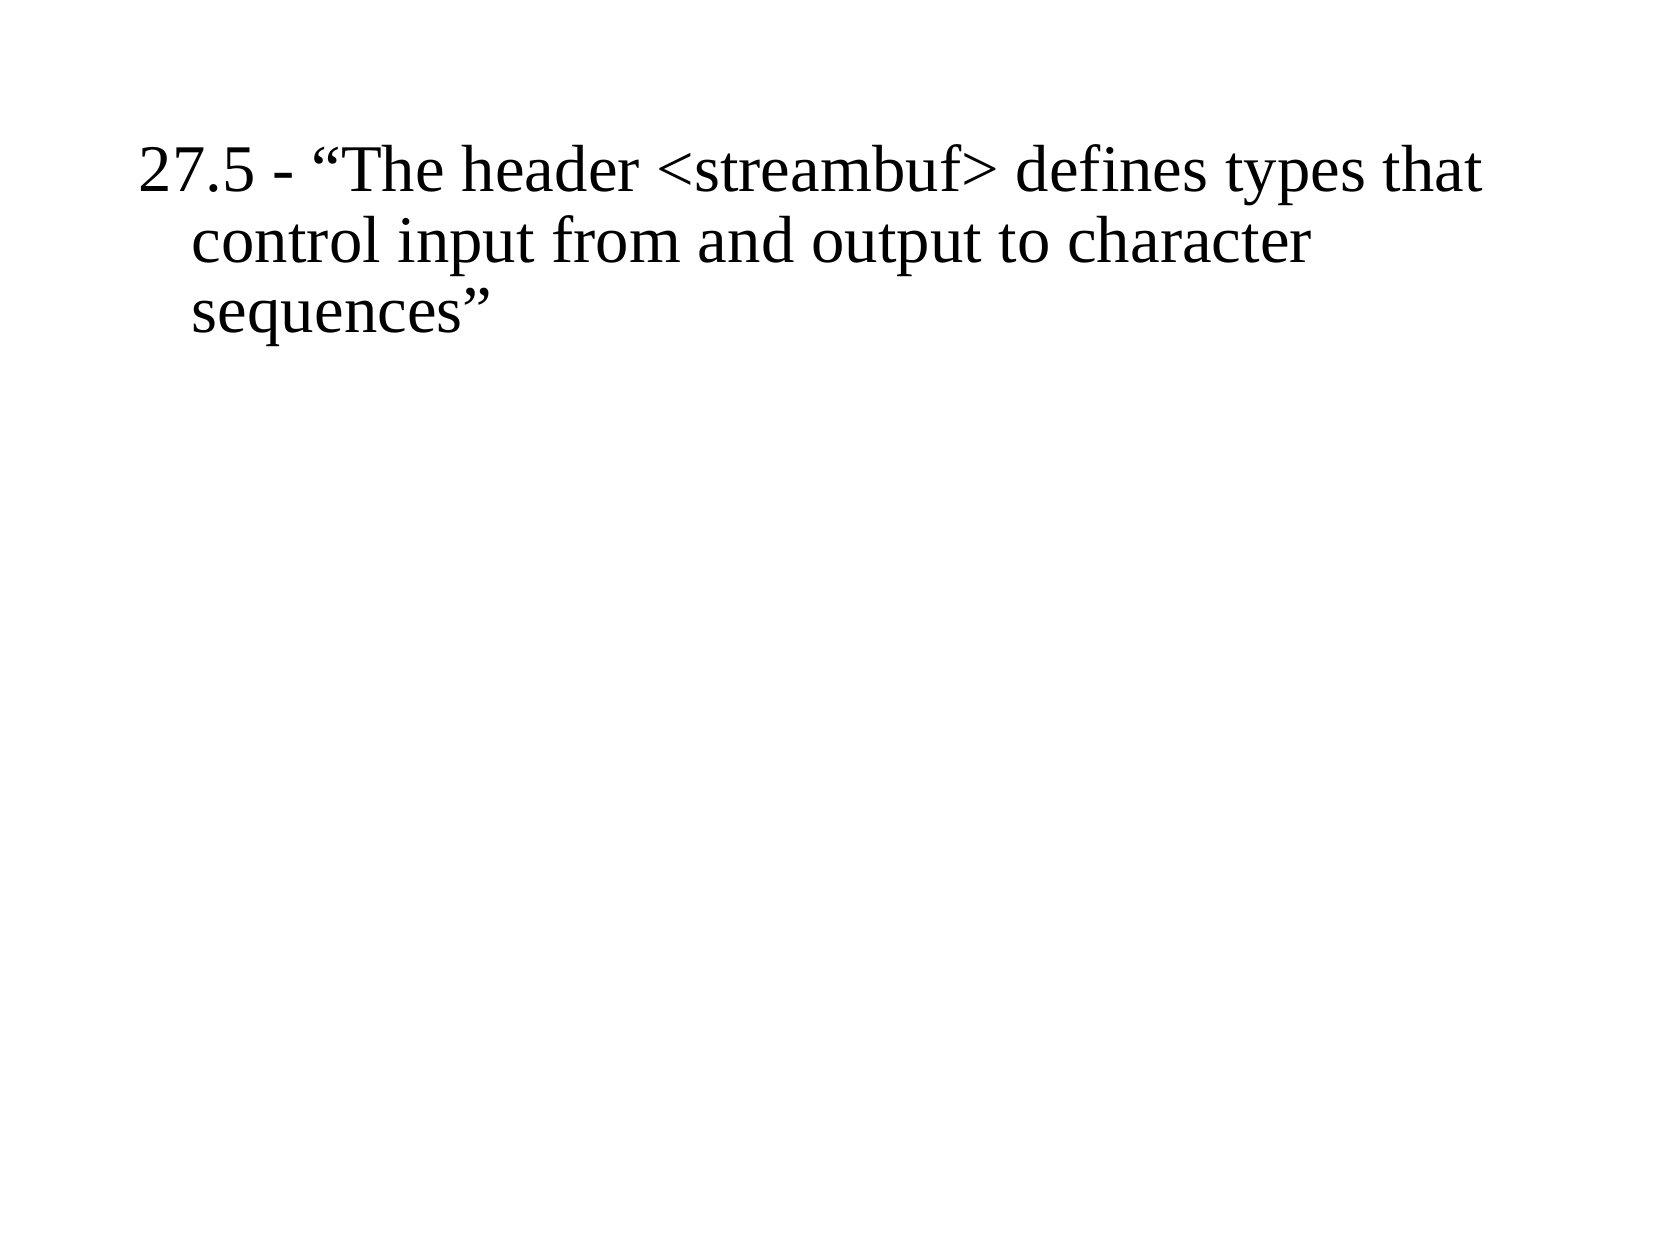

# 27.5 - “The header <streambuf> defines types that control input from and output to character sequences”